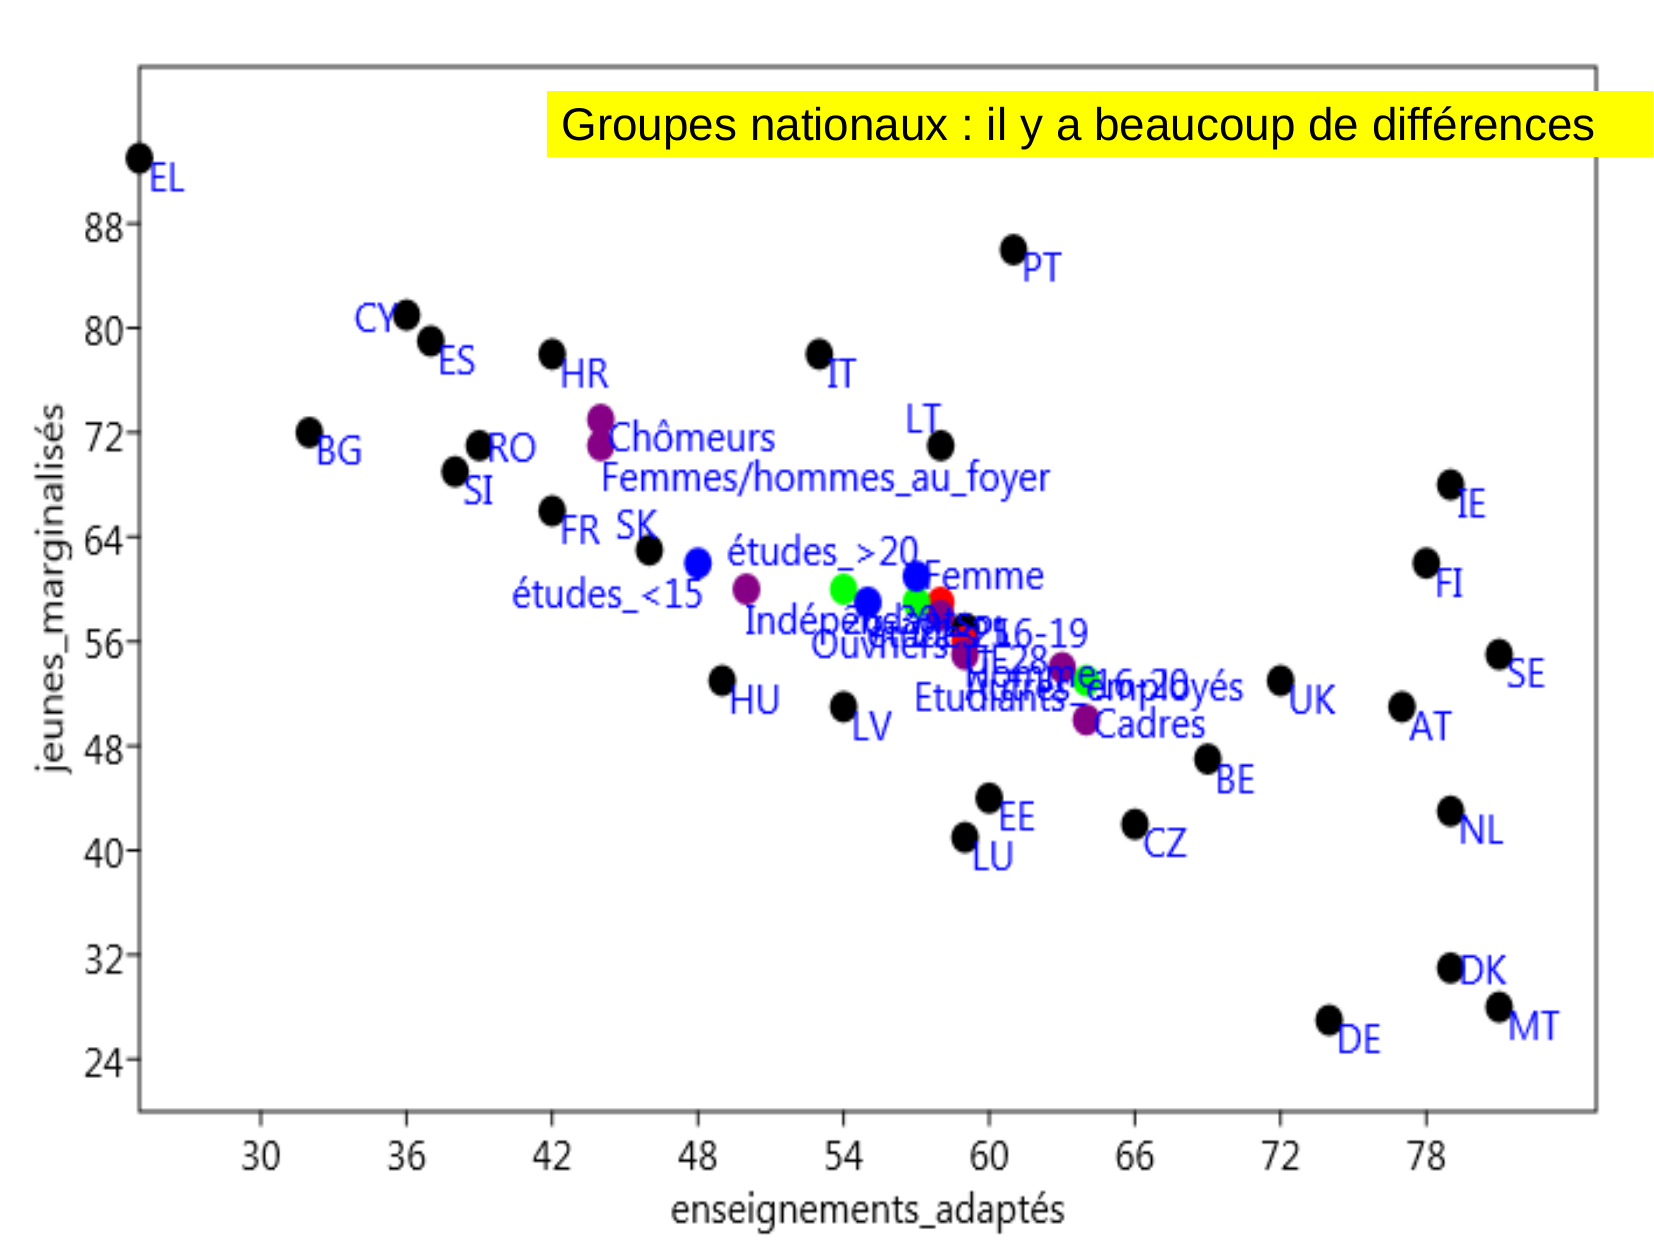

Groupes nationaux : il y a beaucoup de différences